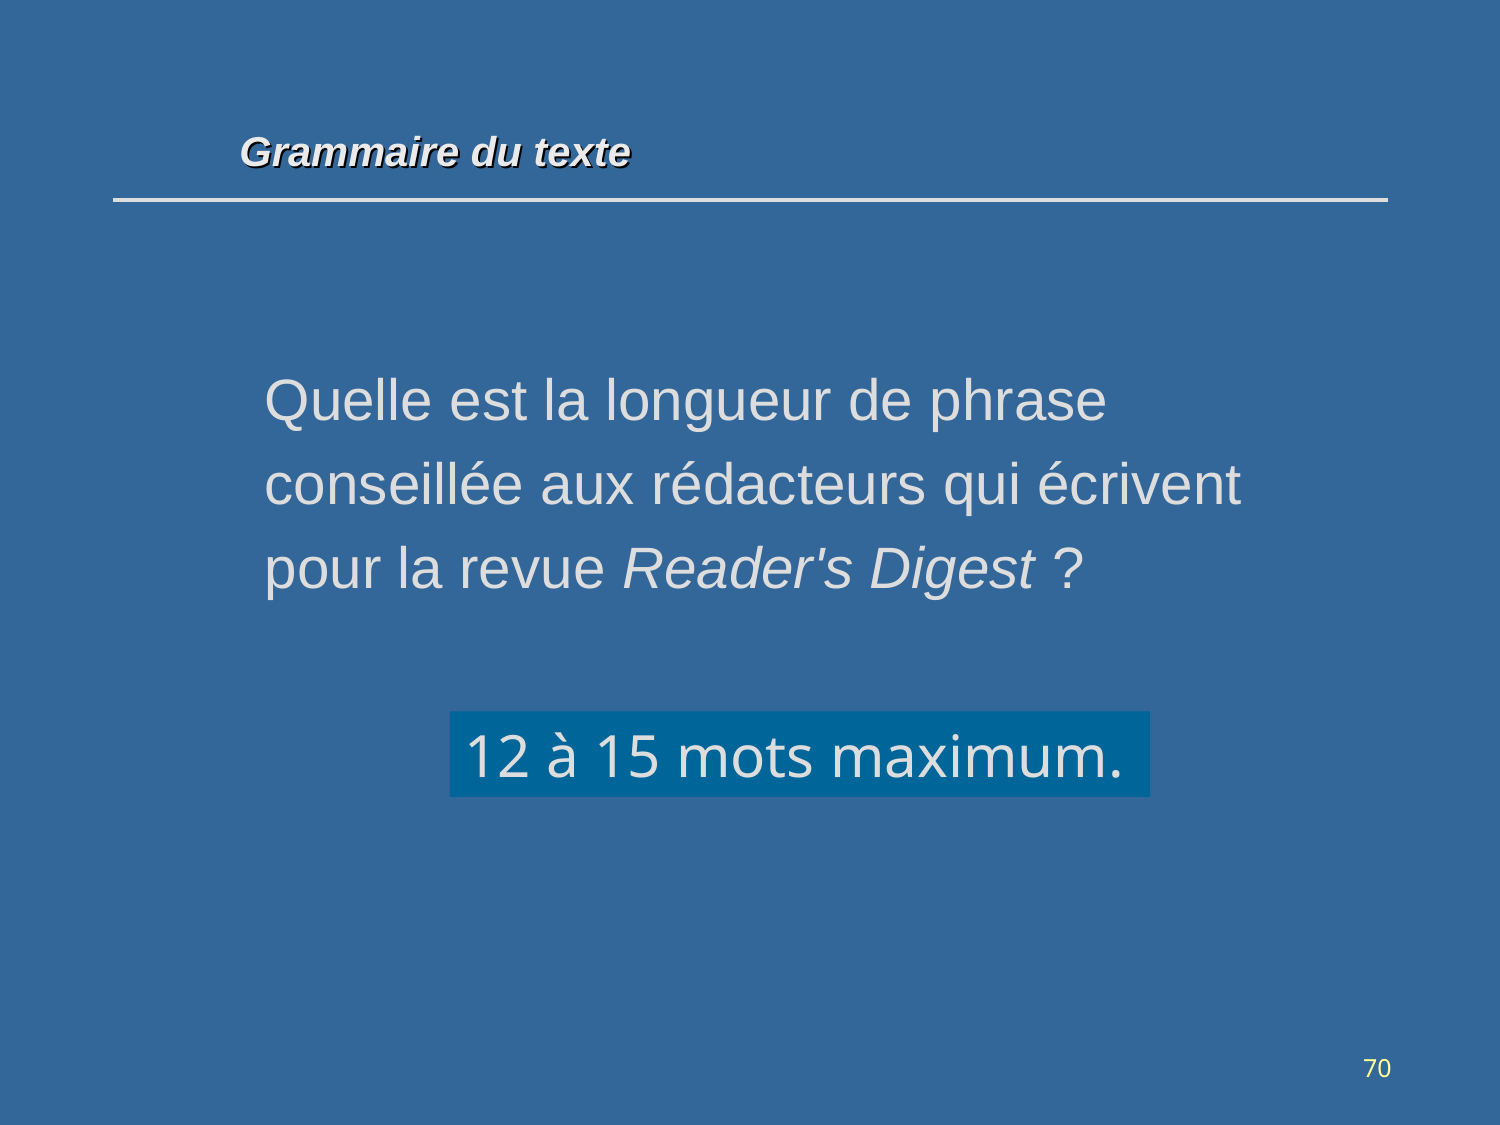

Grammaire du texte
Quelle est la longueur de phrase conseillée aux rédacteurs qui écrivent pour la revue Reader's Digest ?
… mots.
12 à 15 mots maximum.
70